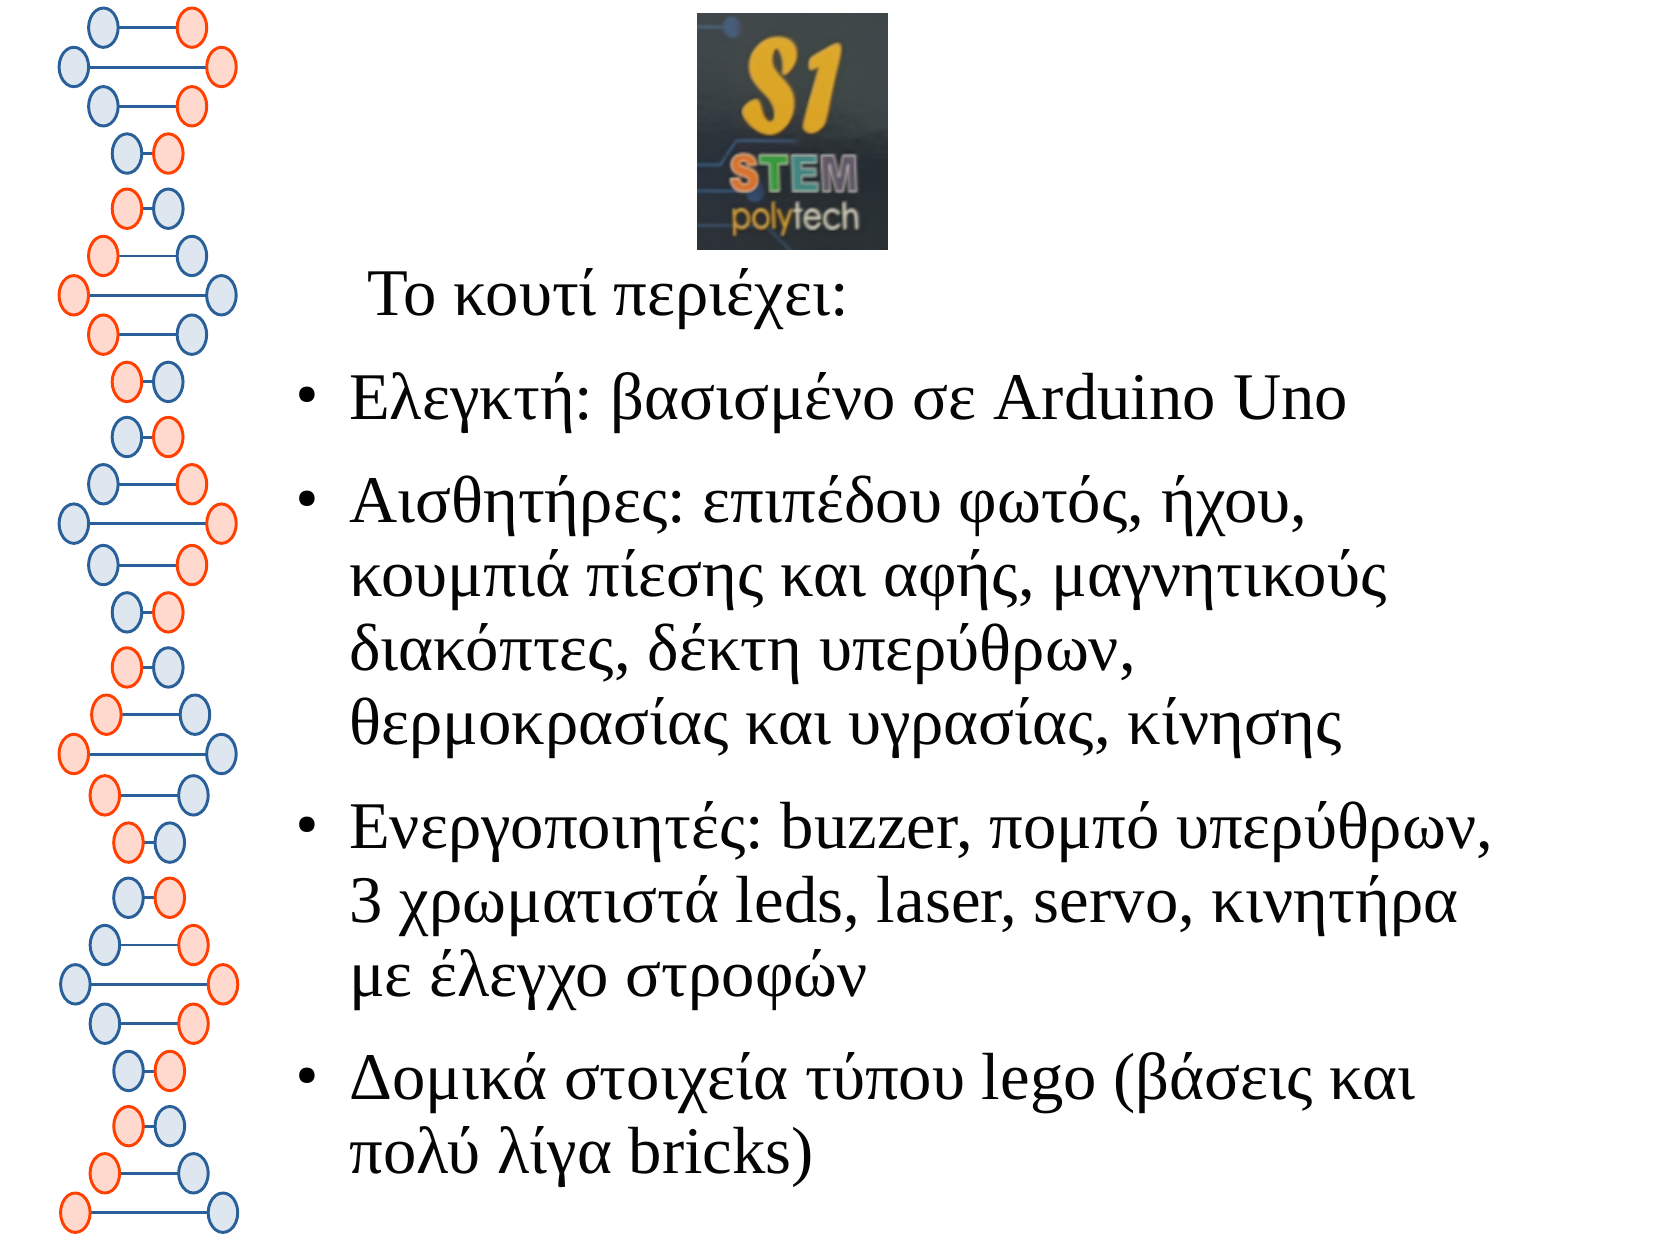

# Το κουτί περιέχει:
Ελεγκτή: βασισμένο σε Arduino Uno
Αισθητήρες: επιπέδου φωτός, ήχου, κουμπιά πίεσης και αφής, μαγνητικούς διακόπτες, δέκτη υπερύθρων, θερμοκρασίας και υγρασίας, κίνησης
Ενεργοποιητές: buzzer, πομπό υπερύθρων, 3 χρωματιστά leds, laser, servo, κινητήρα με έλεγχο στροφών
Δομικά στοιχεία τύπου lego (βάσεις και πολύ λίγα bricks)